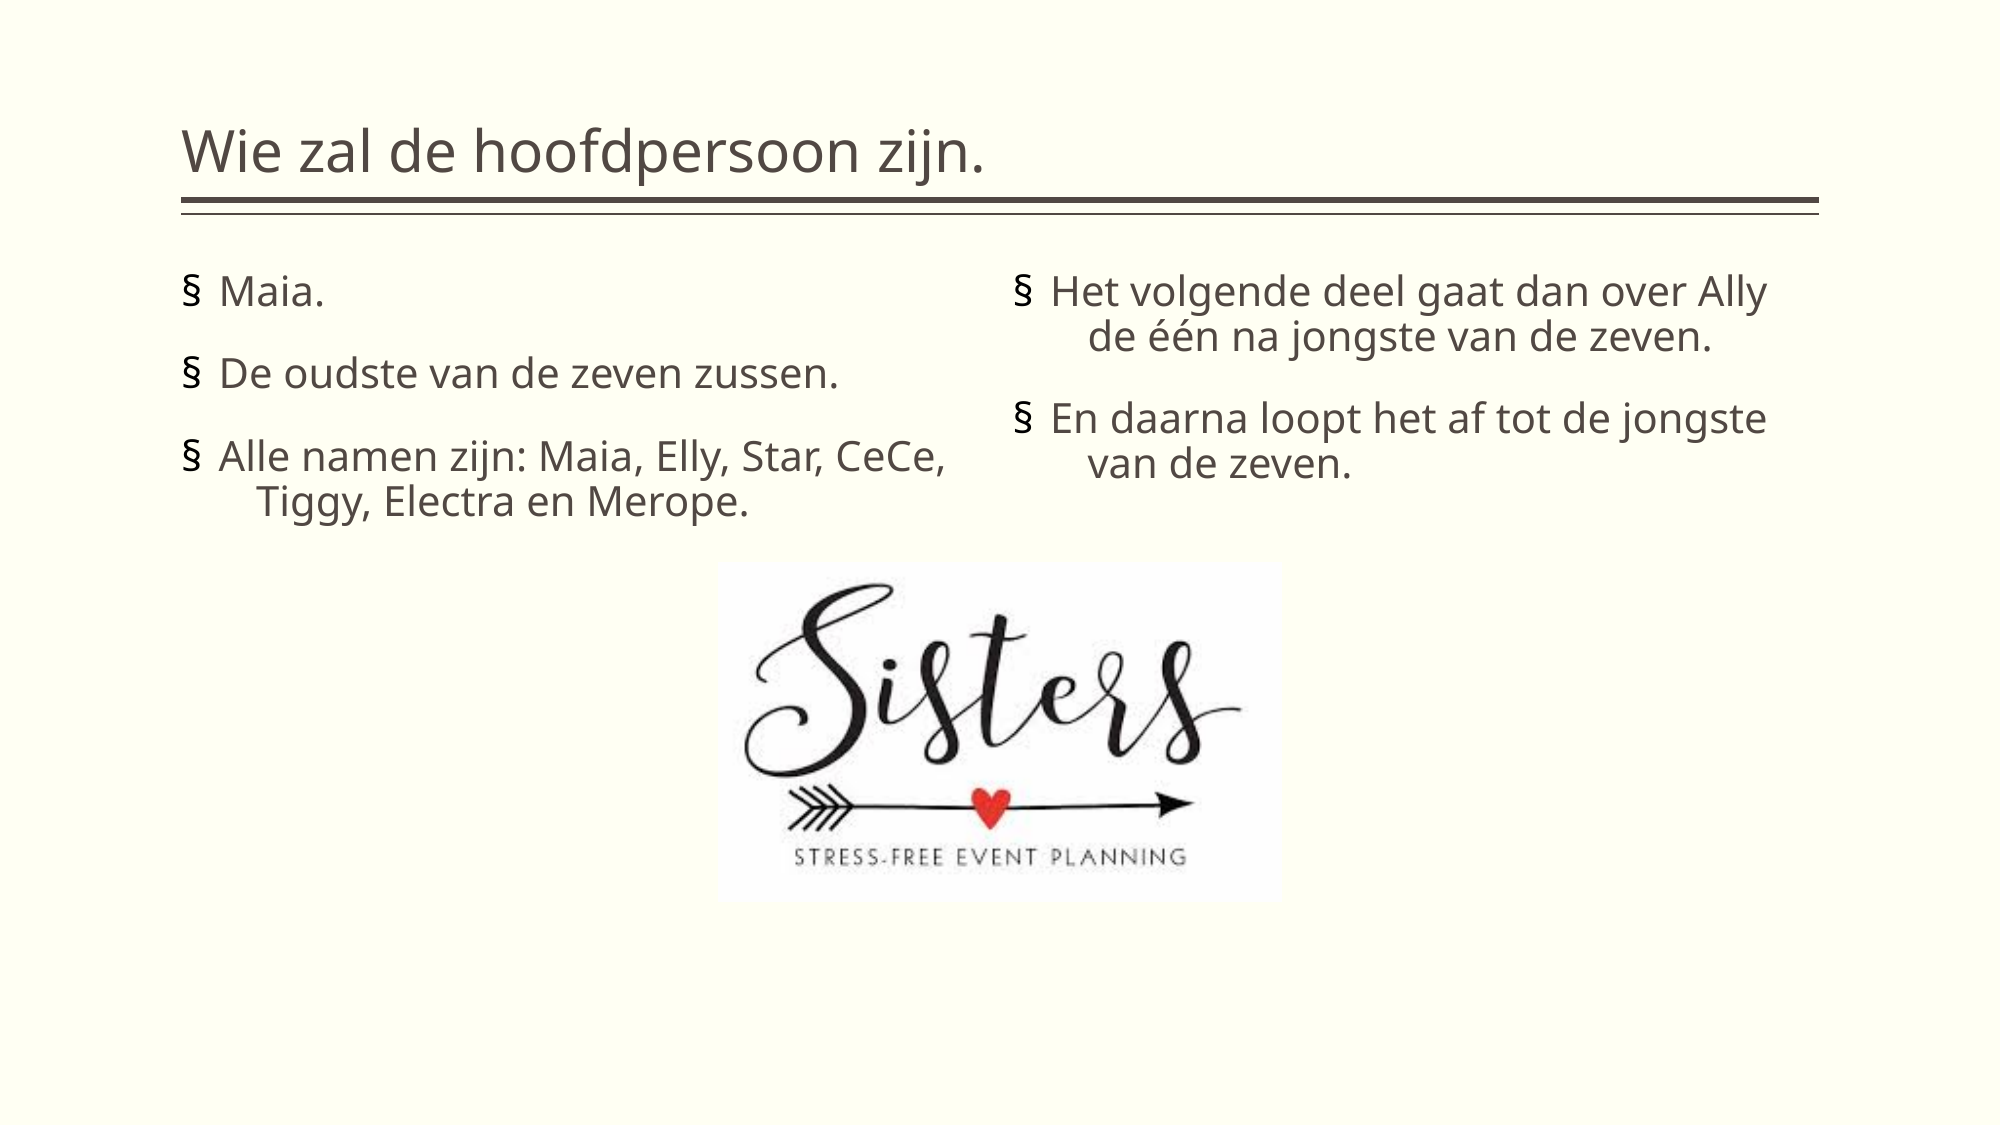

# Wie zal de hoofdpersoon zijn.
Maia.
De oudste van de zeven zussen.
Alle namen zijn: Maia, Elly, Star, CeCe, Tiggy, Electra en Merope.
Het volgende deel gaat dan over Ally de één na jongste van de zeven.
En daarna loopt het af tot de jongste van de zeven.